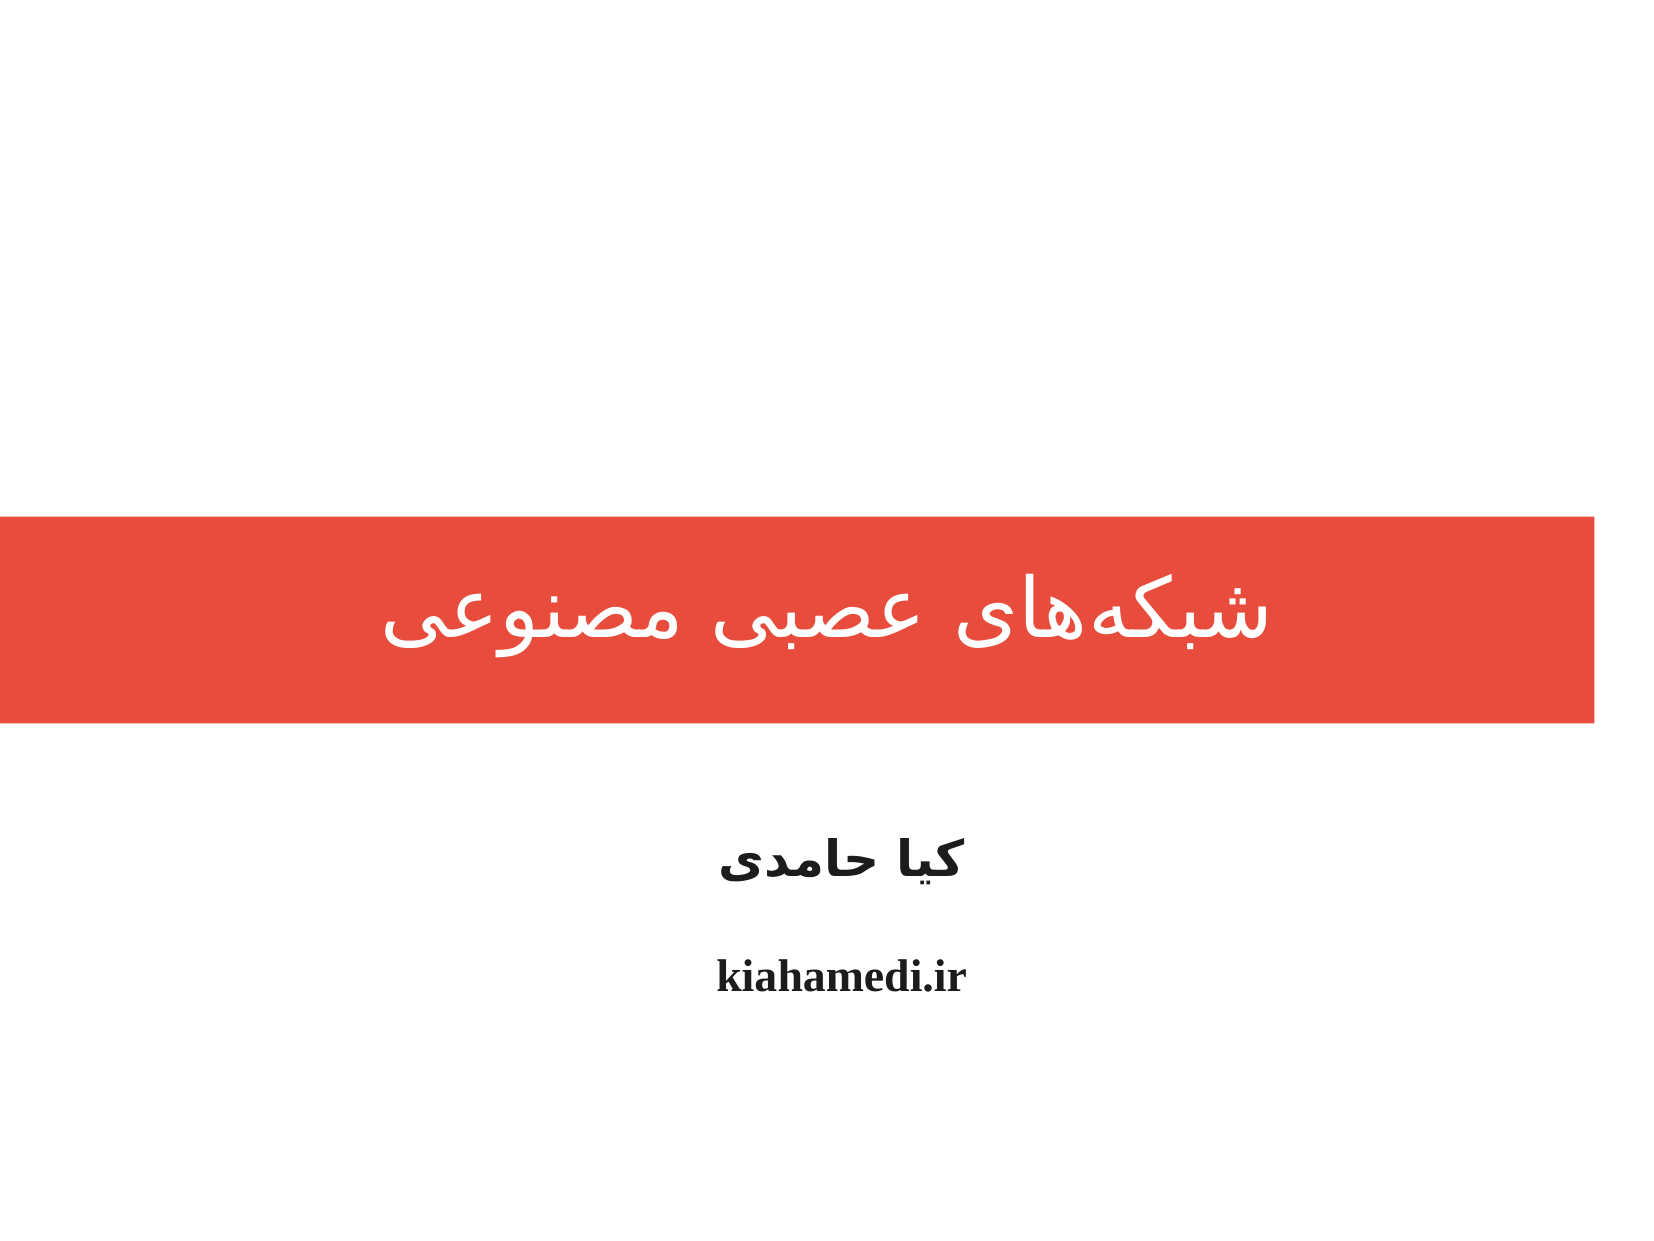

# شبکه‌های عصبی مصنوعی
کیا حامدی
kiahamedi.ir